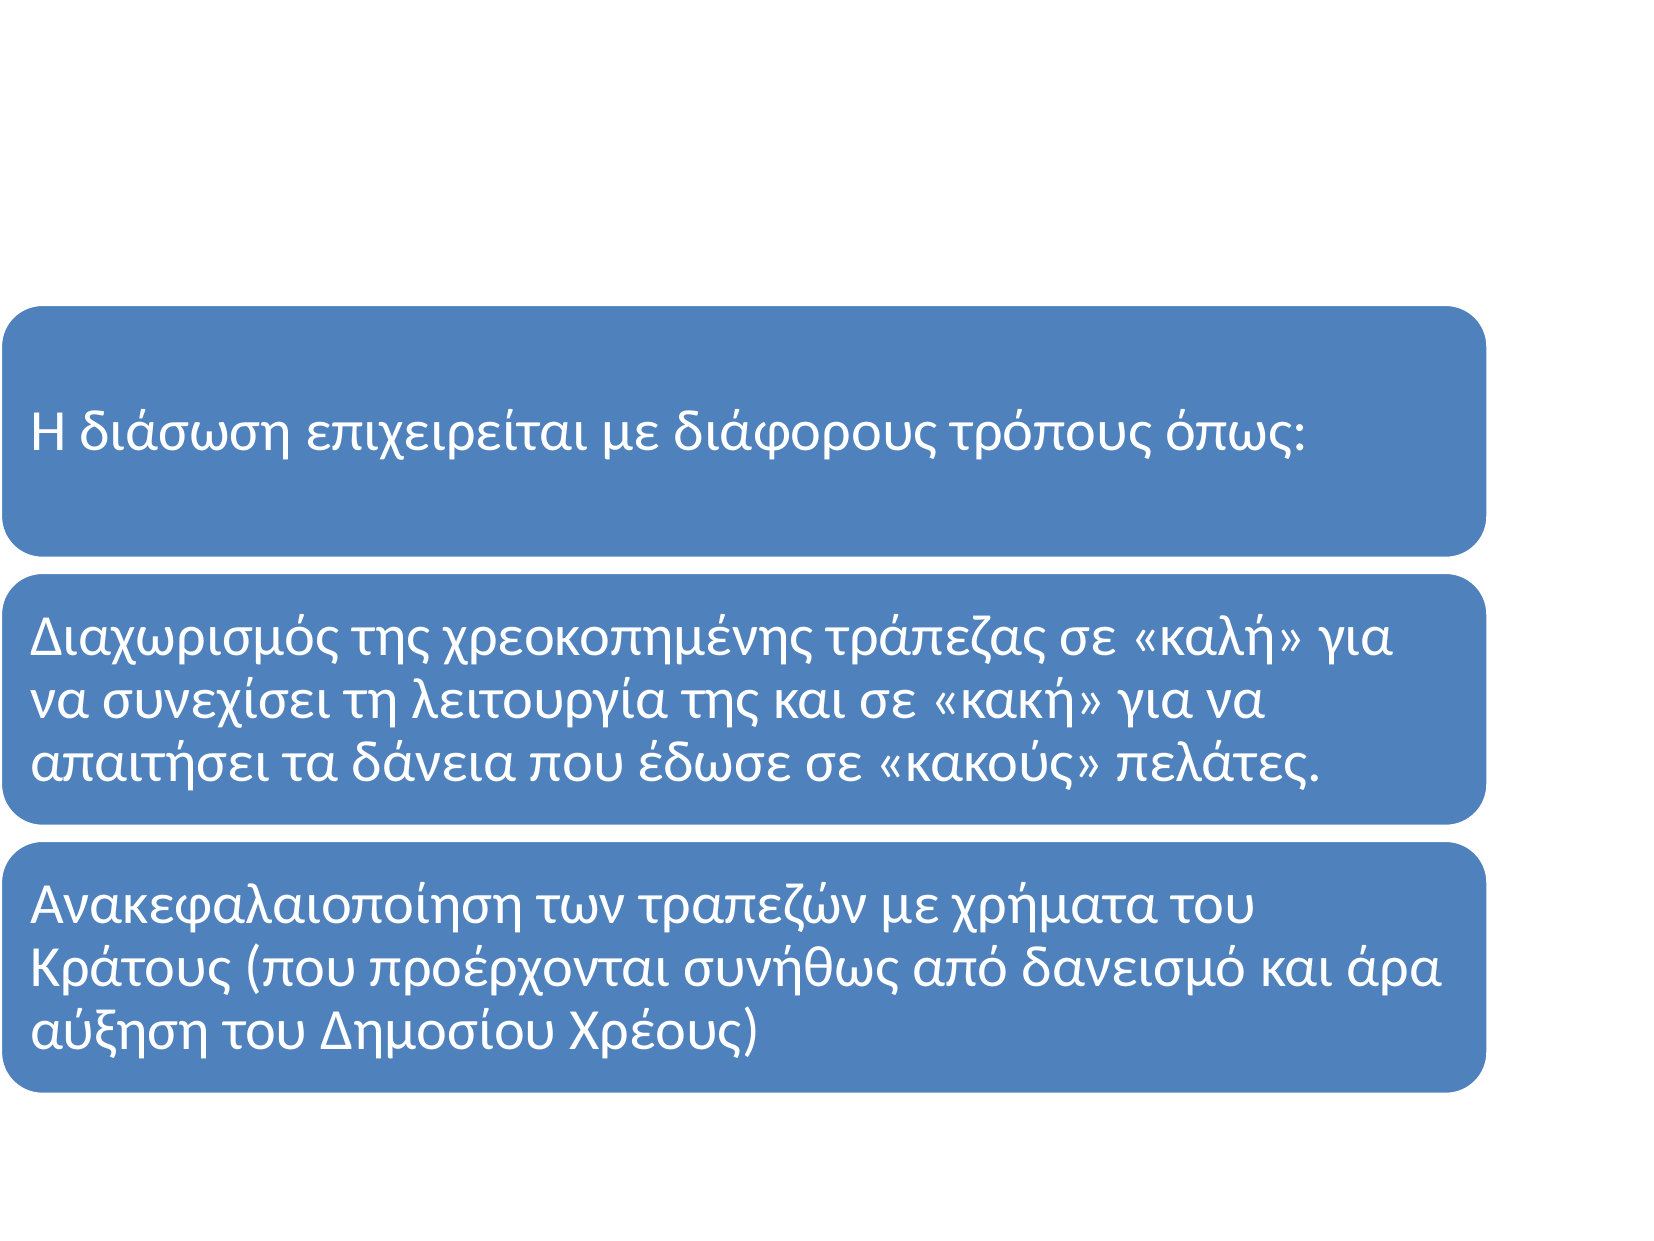

Η διάσωση επιχειρείται με διάφορους τρόπους όπως:
Διαχωρισμός της χρεοκοπημένης τράπεζας σε «καλή» για να συνεχίσει τη λειτουργία της και σε «κακή» για να απαιτήσει τα δάνεια που έδωσε σε «κακούς» πελάτες.
Ανακεφαλαιοποίηση των τραπεζών με χρήματα του Κράτους (που προέρχονται συνήθως από δανεισμό και άρα αύξηση του Δημοσίου Χρέους)